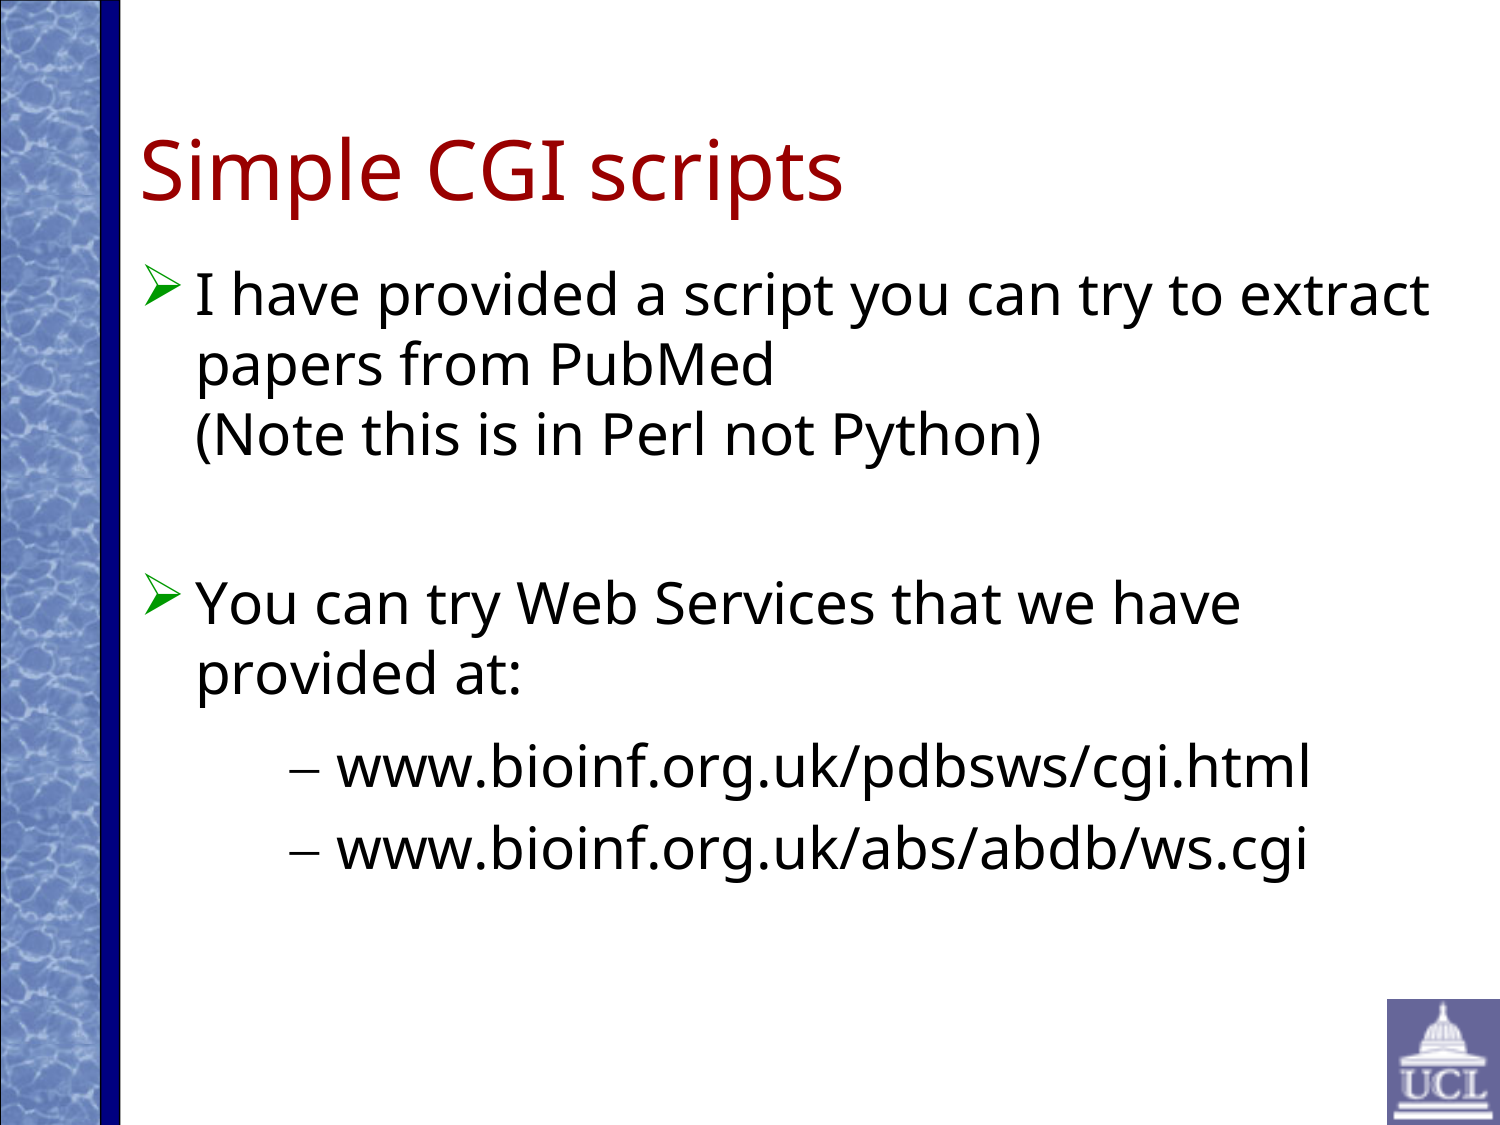

# Simple CGI scripts
I have provided a script you can try to extract papers from PubMed
(Note this is in Perl not Python)
You can try Web Services that we have provided at:
www.bioinf.org.uk/pdbsws/cgi.html
www.bioinf.org.uk/abs/abdb/ws.cgi